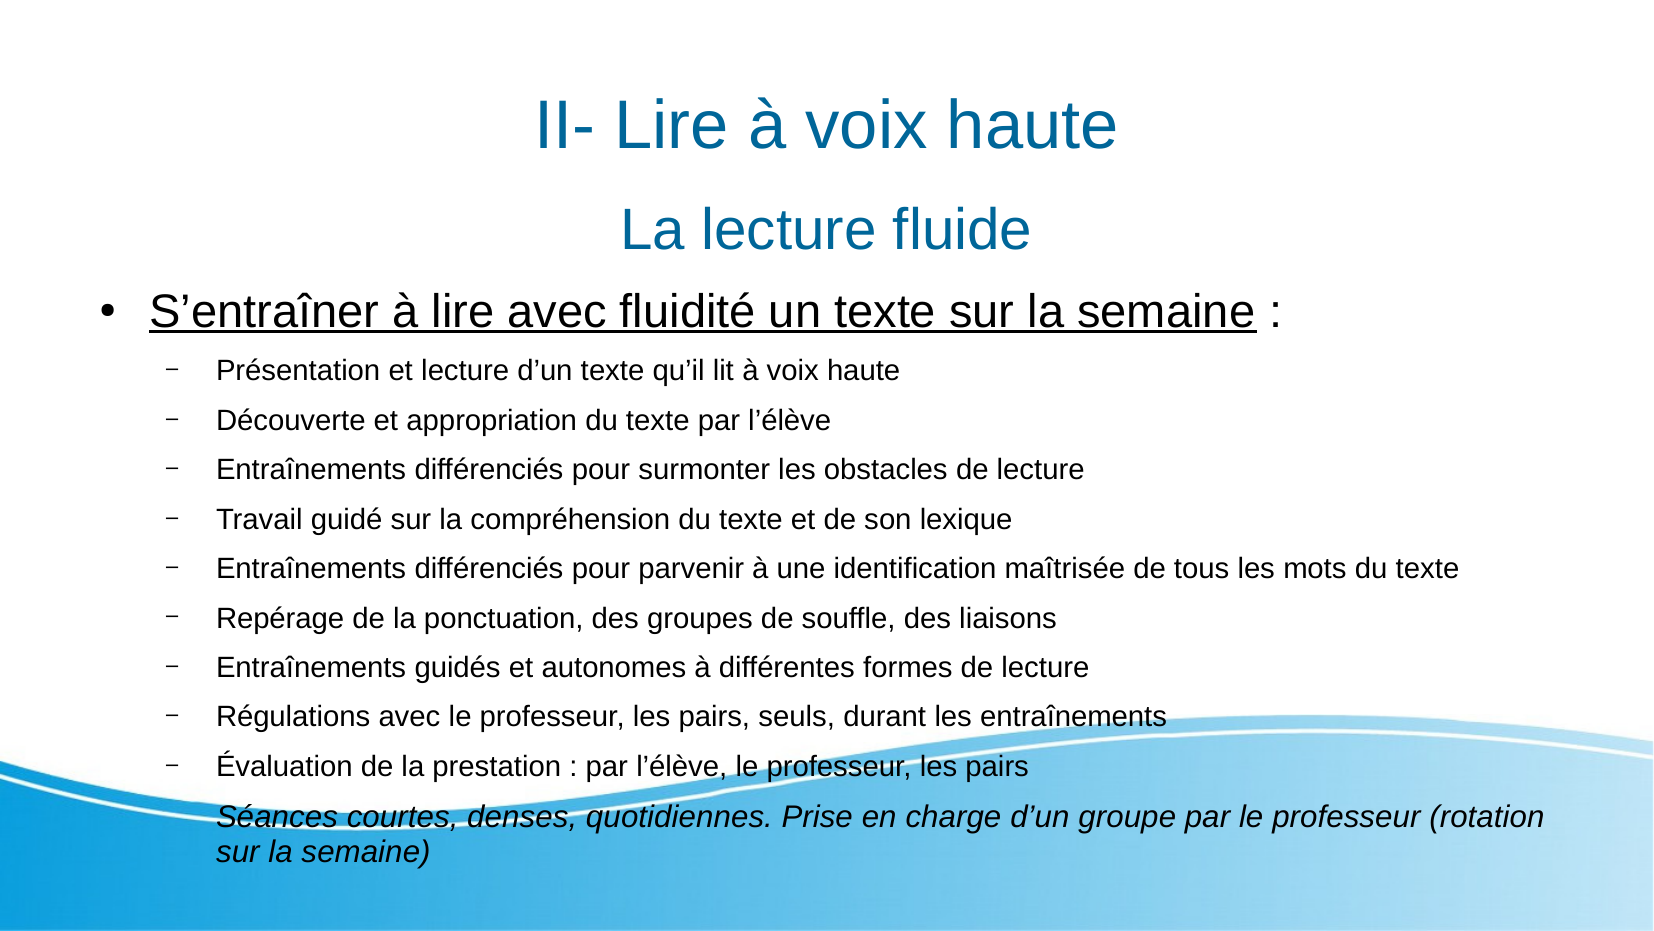

# II- Lire à voix haute
La lecture fluide
S’entraîner à lire avec fluidité un texte sur la semaine :
Présentation et lecture d’un texte qu’il lit à voix haute
Découverte et appropriation du texte par l’élève
Entraînements différenciés pour surmonter les obstacles de lecture
Travail guidé sur la compréhension du texte et de son lexique
Entraînements différenciés pour parvenir à une identification maîtrisée de tous les mots du texte
Repérage de la ponctuation, des groupes de souffle, des liaisons
Entraînements guidés et autonomes à différentes formes de lecture
Régulations avec le professeur, les pairs, seuls, durant les entraînements
Évaluation de la prestation : par l’élève, le professeur, les pairs
Séances courtes, denses, quotidiennes. Prise en charge d’un groupe par le professeur (rotation sur la semaine)